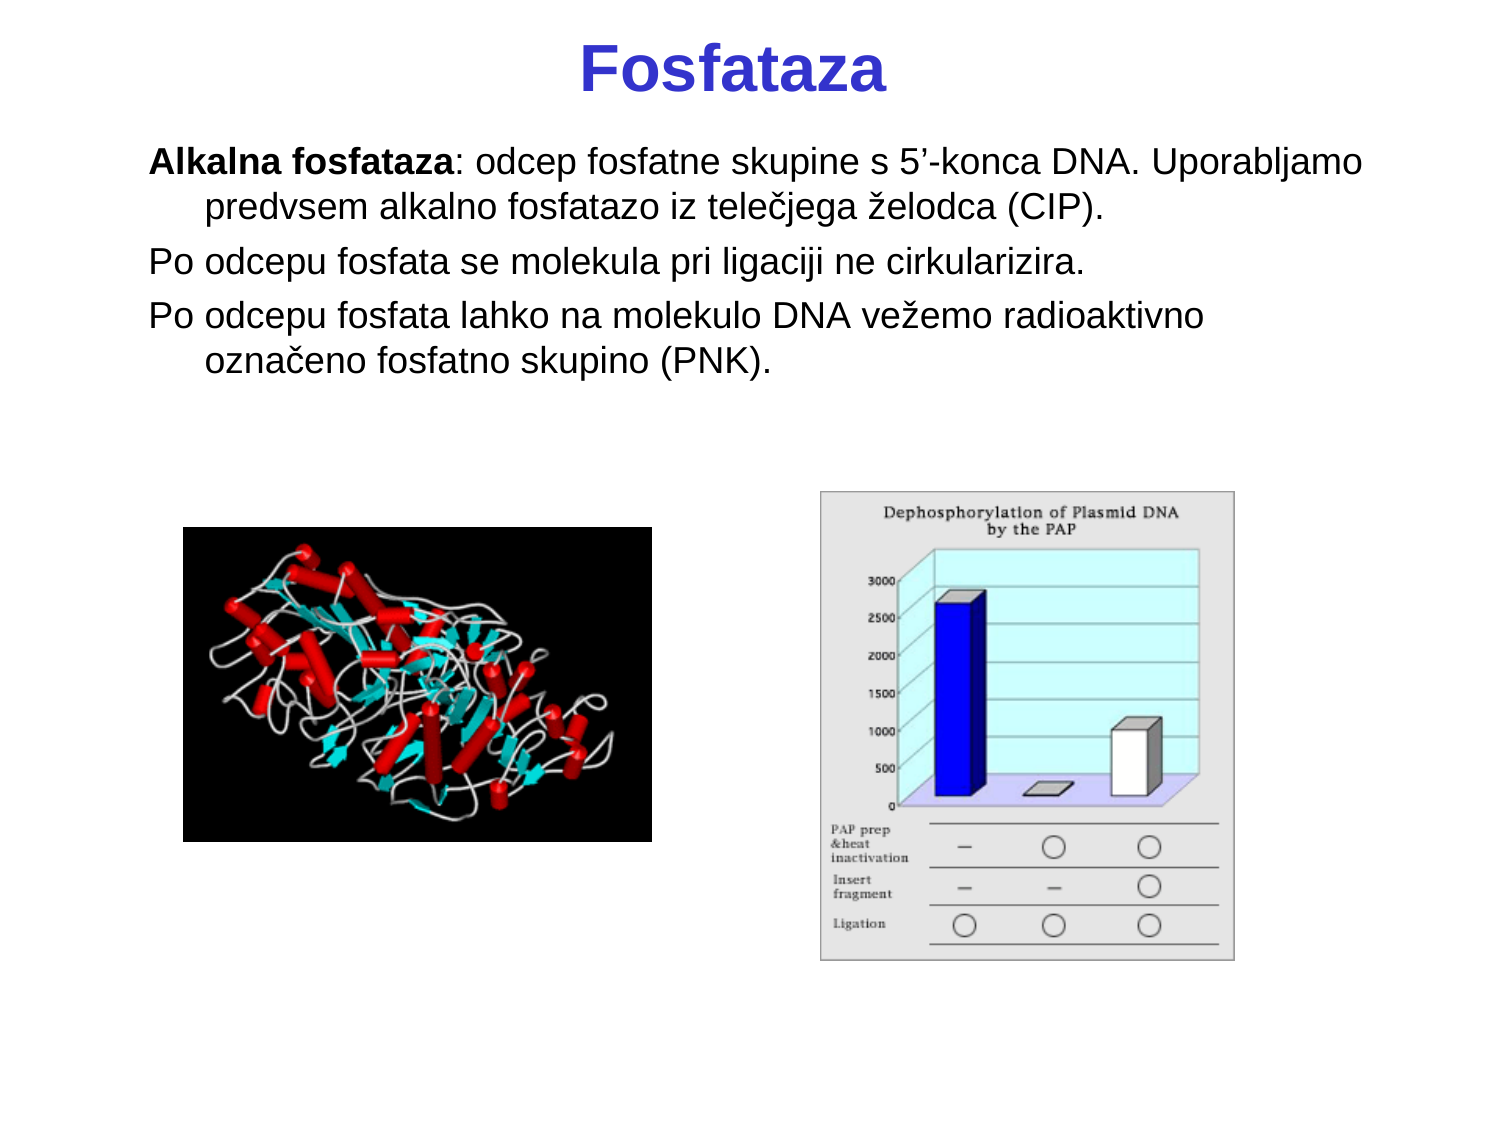

# Fosfataza
Alkalna fosfataza: odcep fosfatne skupine s 5’-konca DNA. Uporabljamo predvsem alkalno fosfatazo iz telečjega želodca (CIP).
Po odcepu fosfata se molekula pri ligaciji ne cirkularizira.
Po odcepu fosfata lahko na molekulo DNA vežemo radioaktivno označeno fosfatno skupino (PNK).